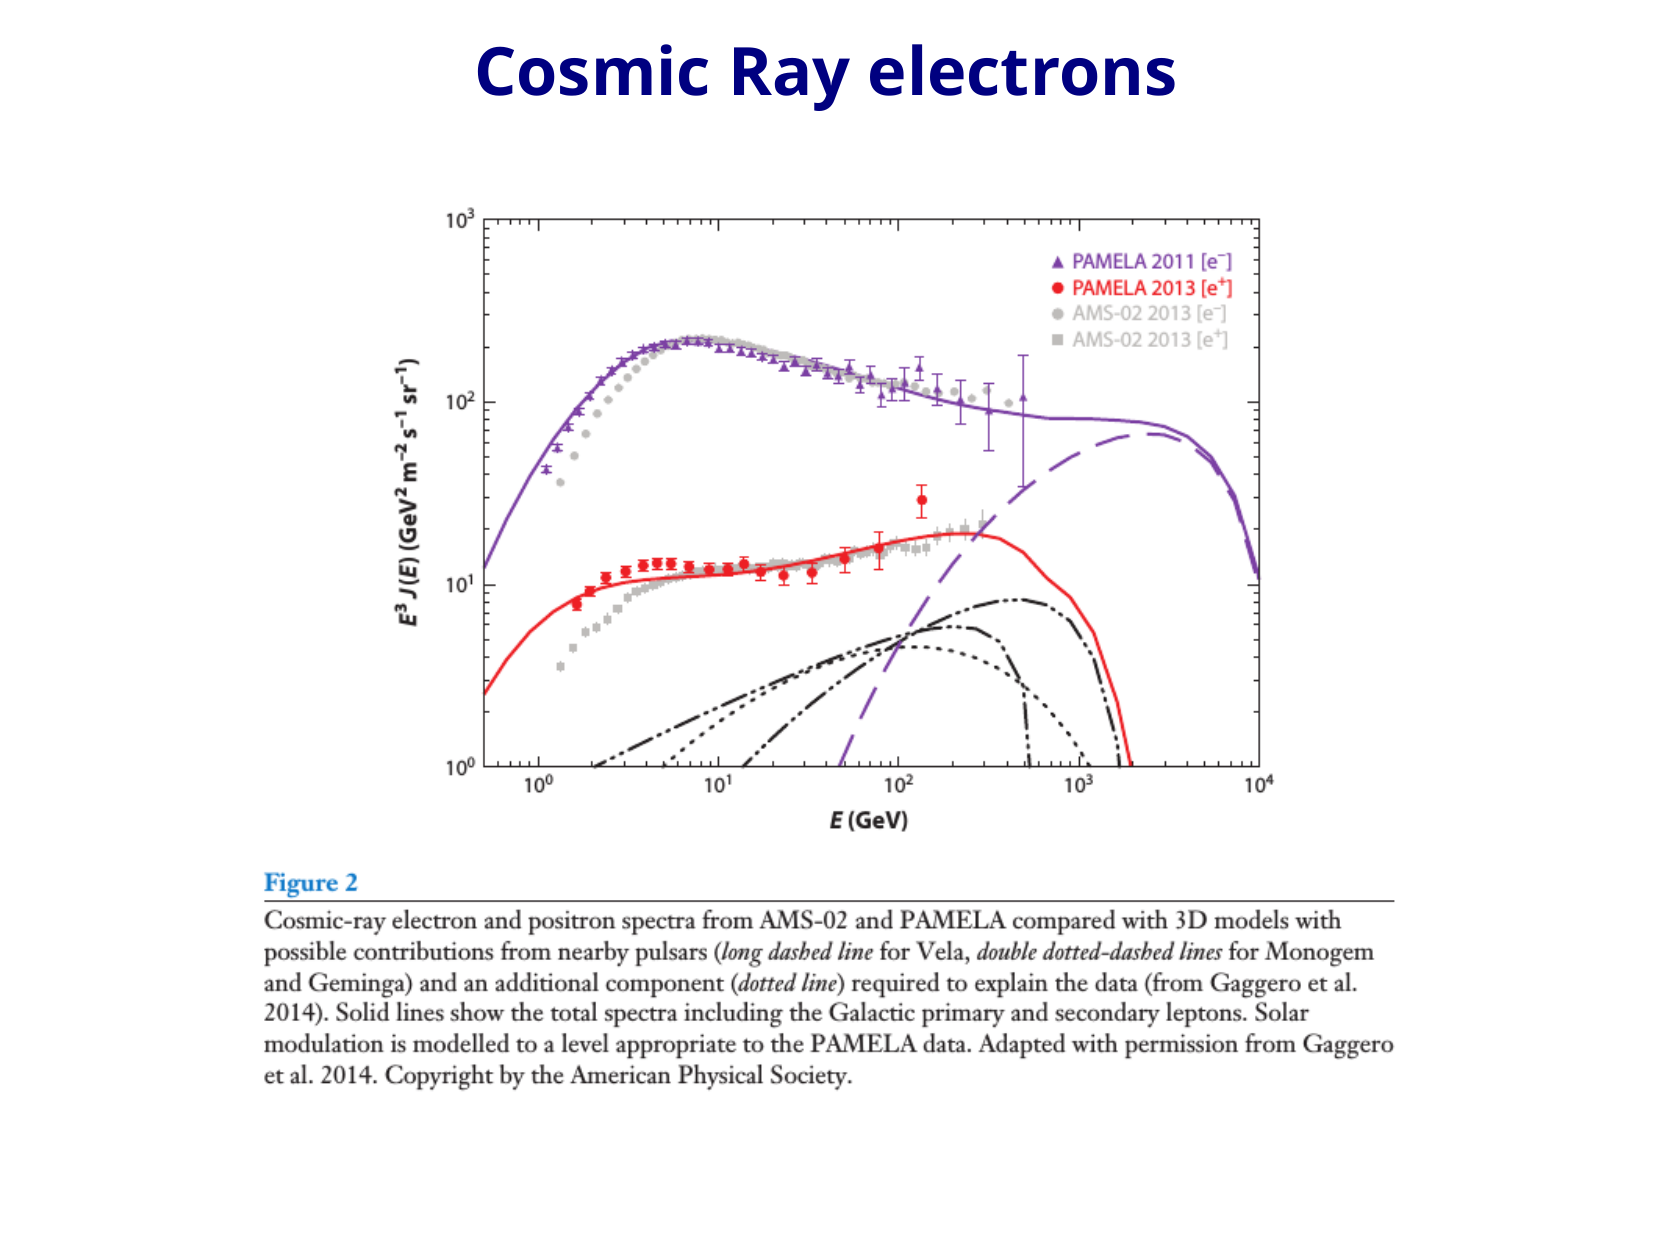

Cosmic Ray electrons
The CR electron spectrum is more structured
(and more difficult to be measured) of the proton one